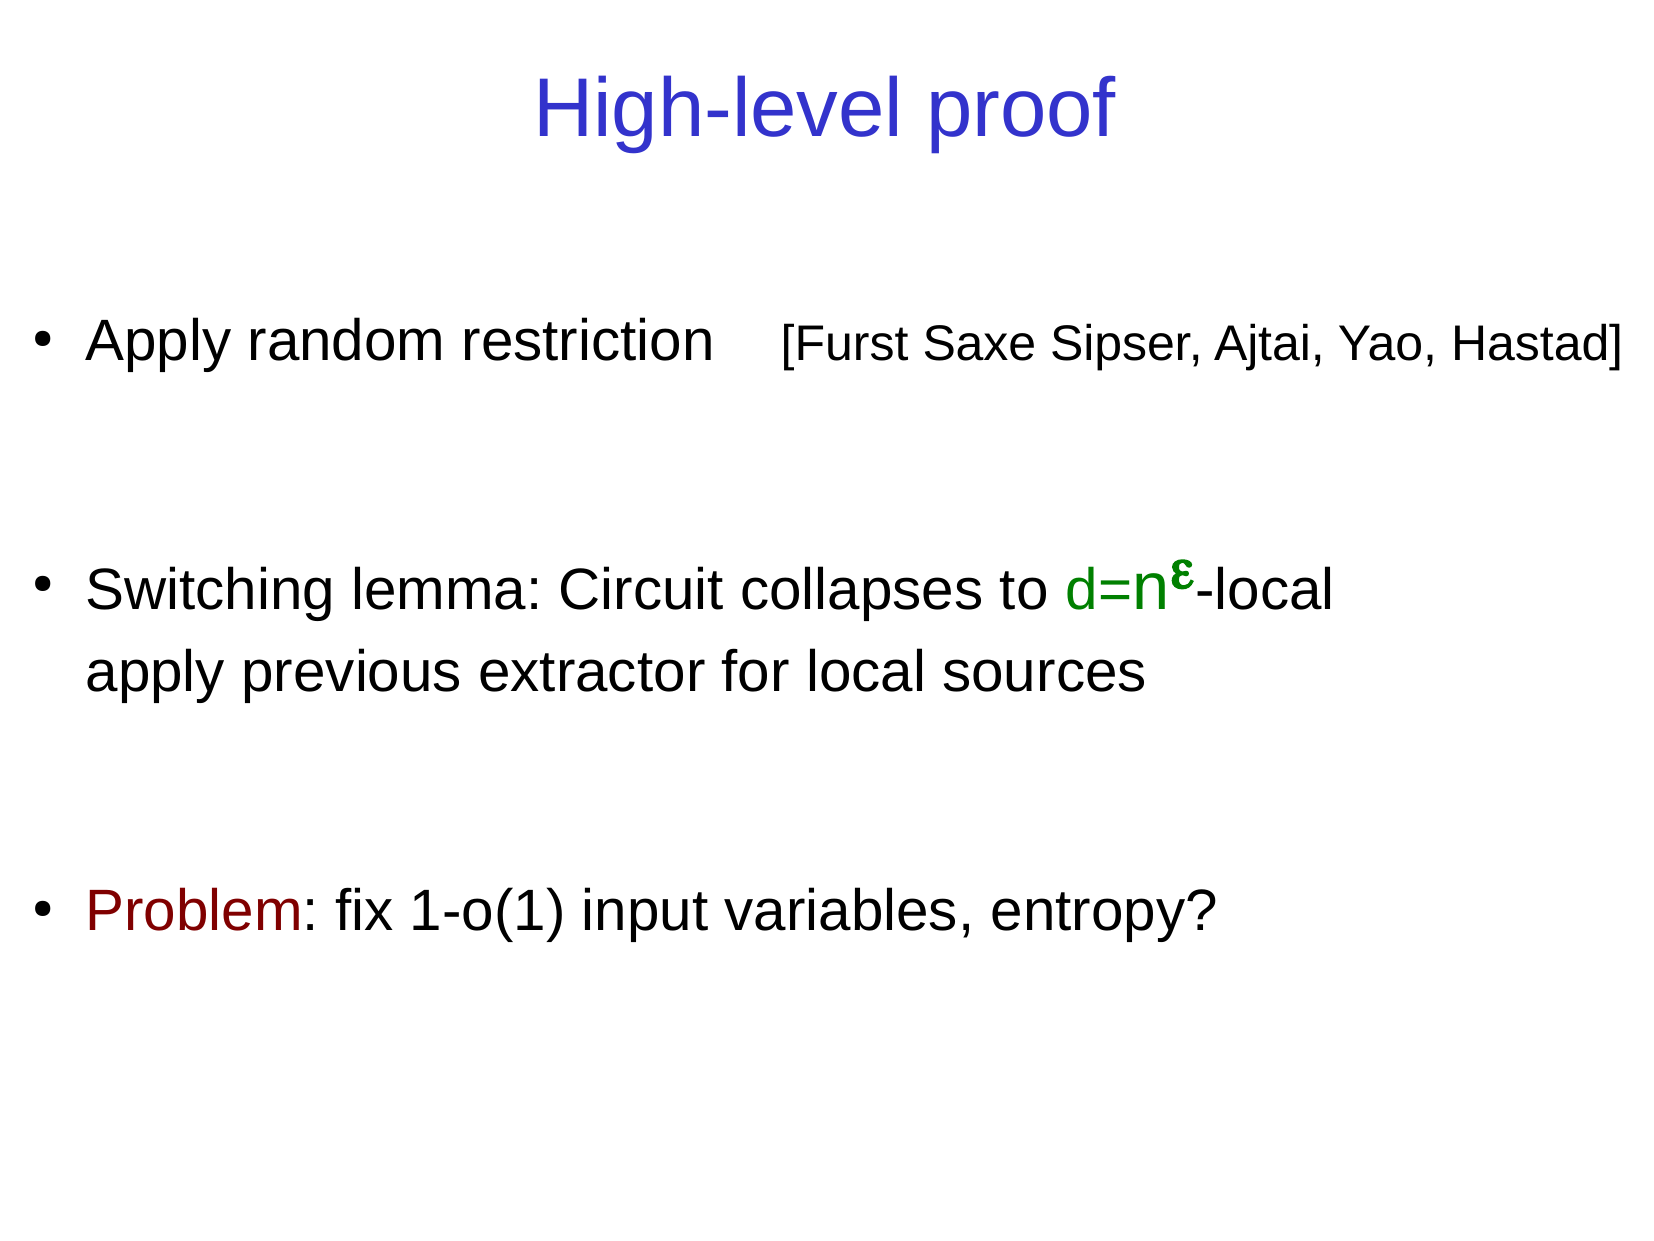

High-level proof
# Apply random restriction [Furst Saxe Sipser, Ajtai, Yao, Hastad]
Switching lemma: Circuit collapses to d=ne-local
apply previous extractor for local sources
Problem: fix 1-o(1) input variables, entropy?